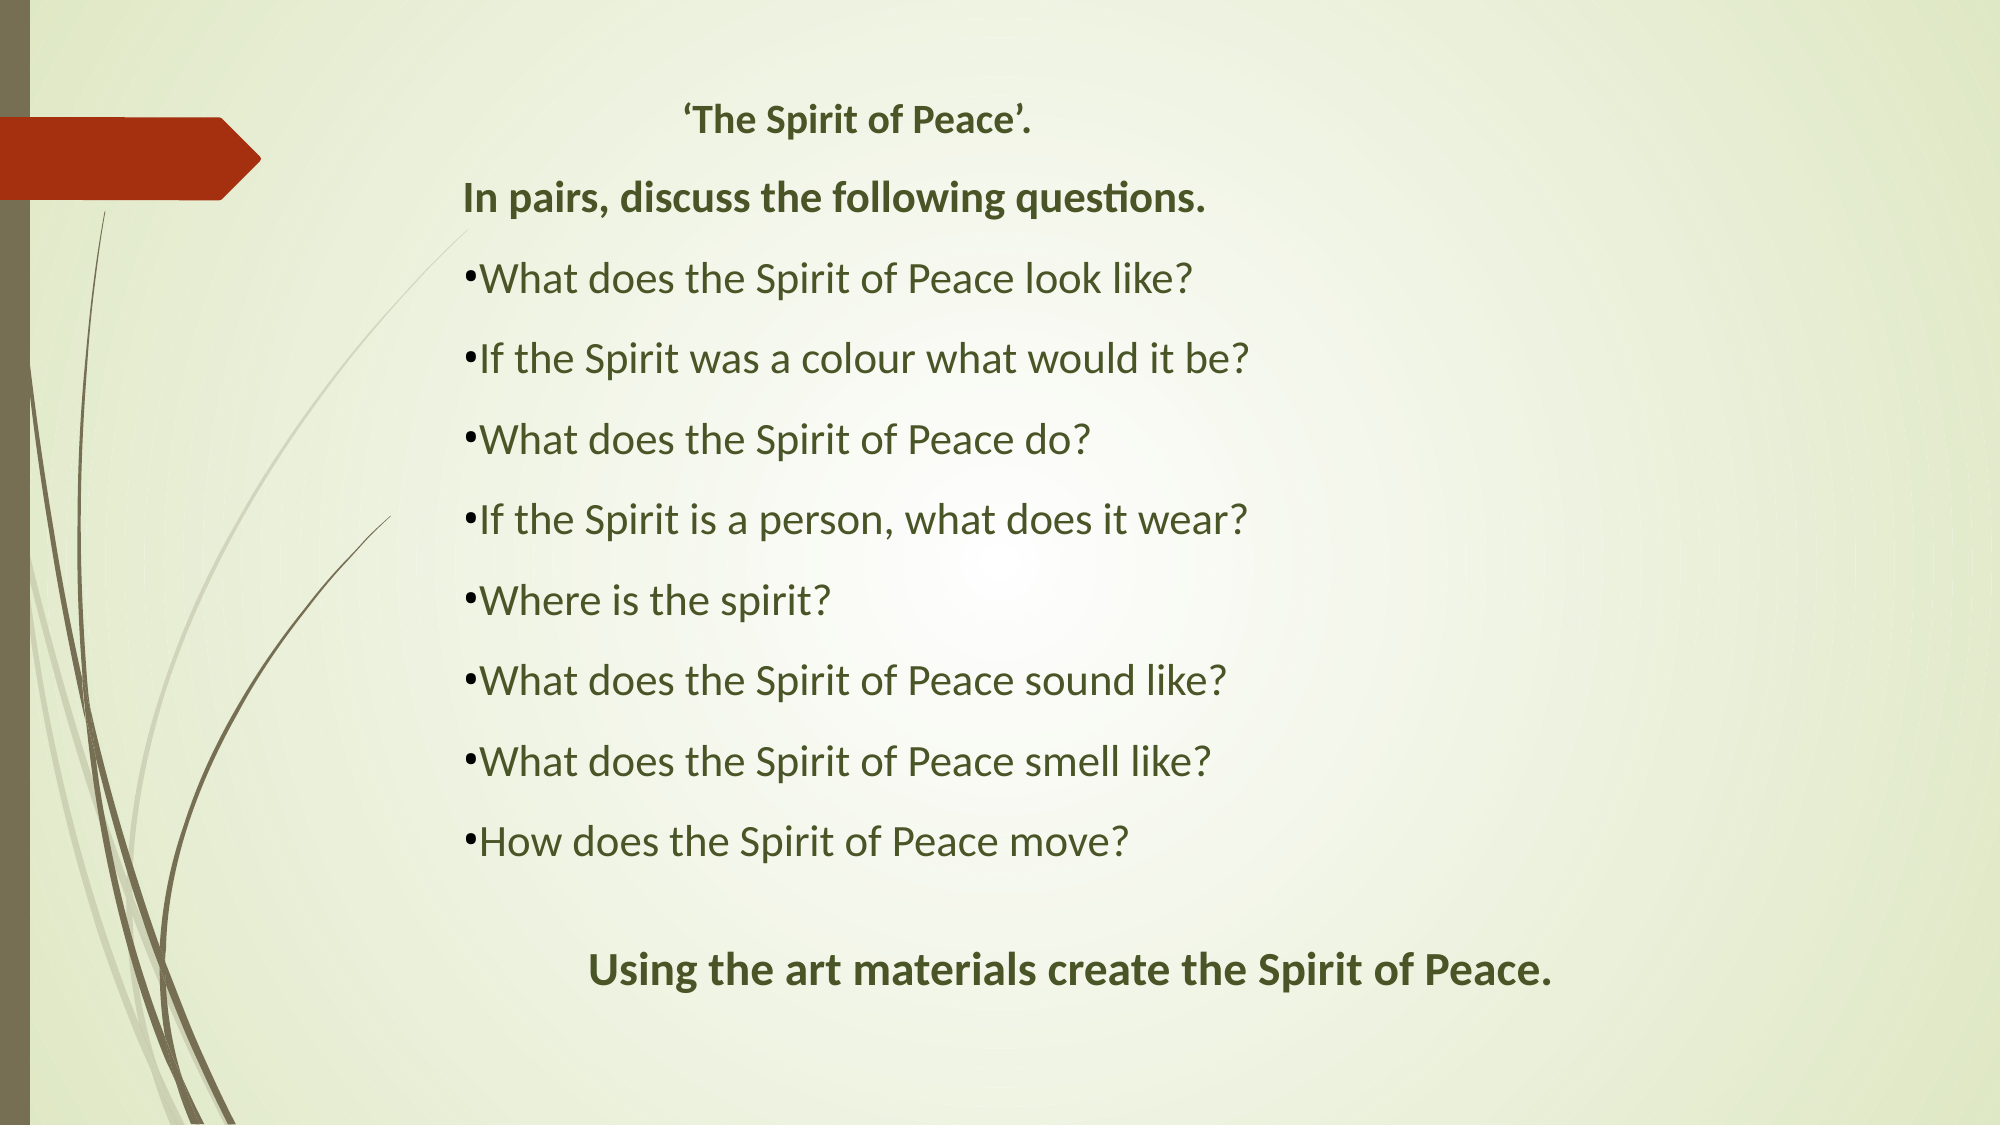

‘The Spirit of Peace’.
In pairs, discuss the following questions.
What does the Spirit of Peace look like?
If the Spirit was a colour what would it be?
What does the Spirit of Peace do?
If the Spirit is a person, what does it wear?
Where is the spirit?
What does the Spirit of Peace sound like?
What does the Spirit of Peace smell like?
How does the Spirit of Peace move?
Using the art materials create the Spirit of Peace.